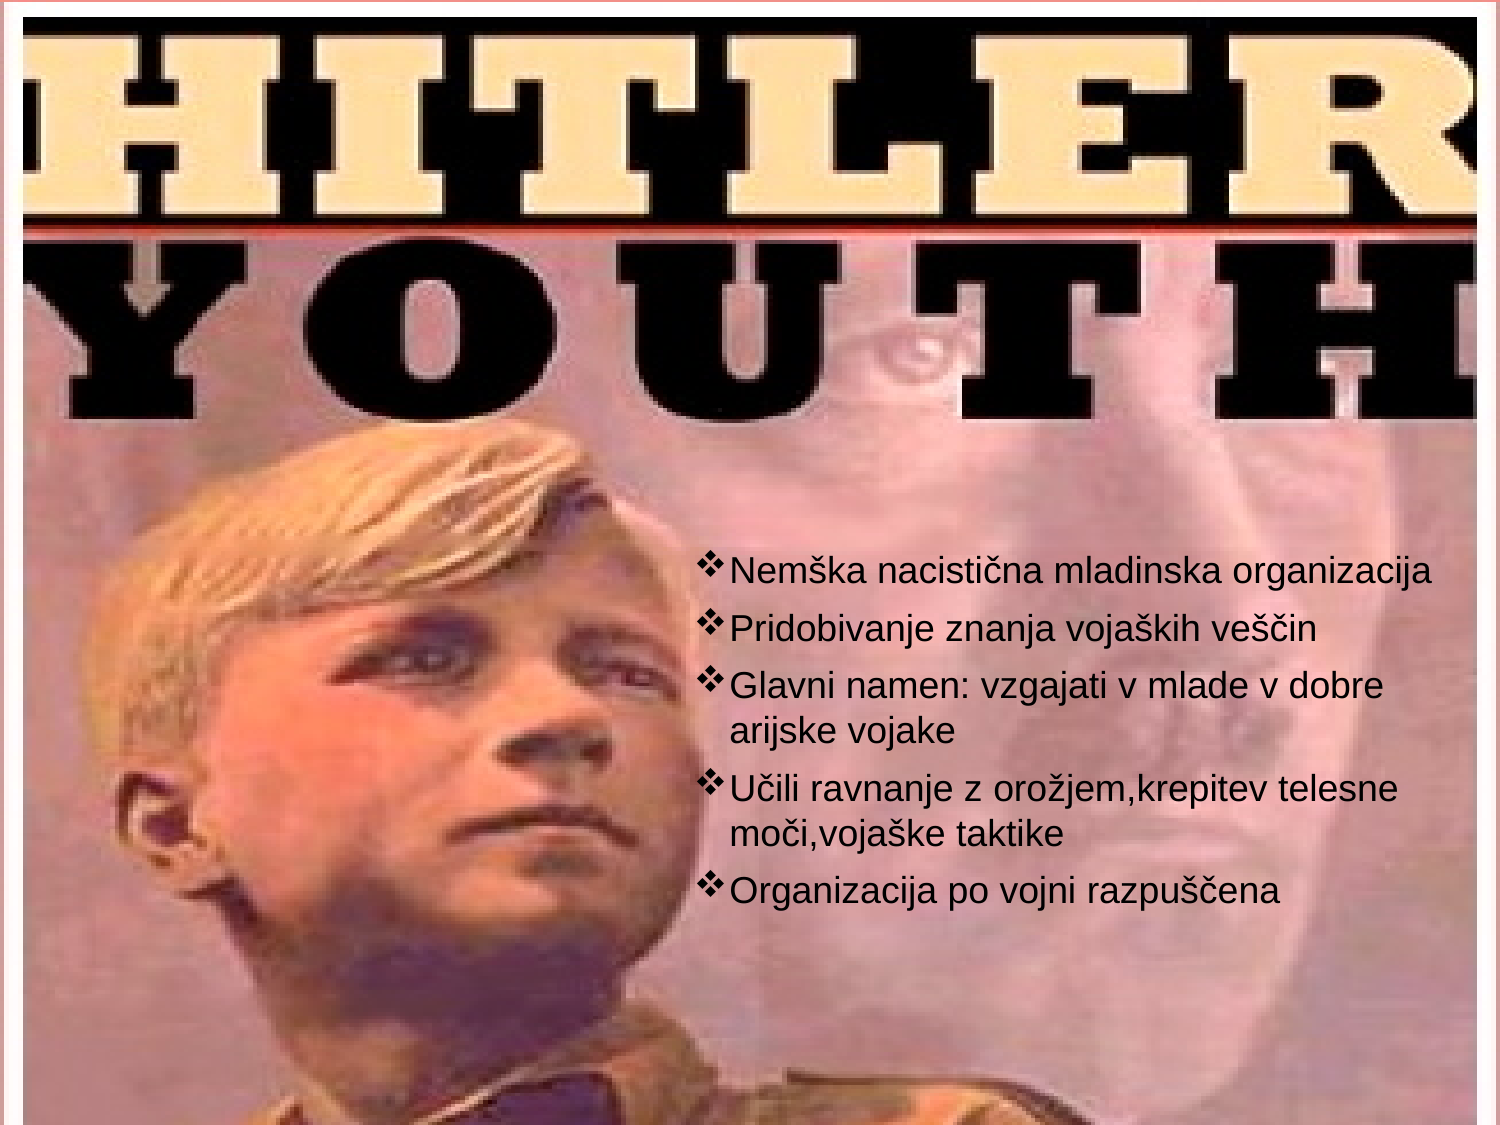

#
Nemška nacistična mladinska organizacija
Pridobivanje znanja vojaških veščin
Glavni namen: vzgajati v mlade v dobre arijske vojake
Učili ravnanje z orožjem,krepitev telesne moči,vojaške taktike
Organizacija po vojni razpuščena